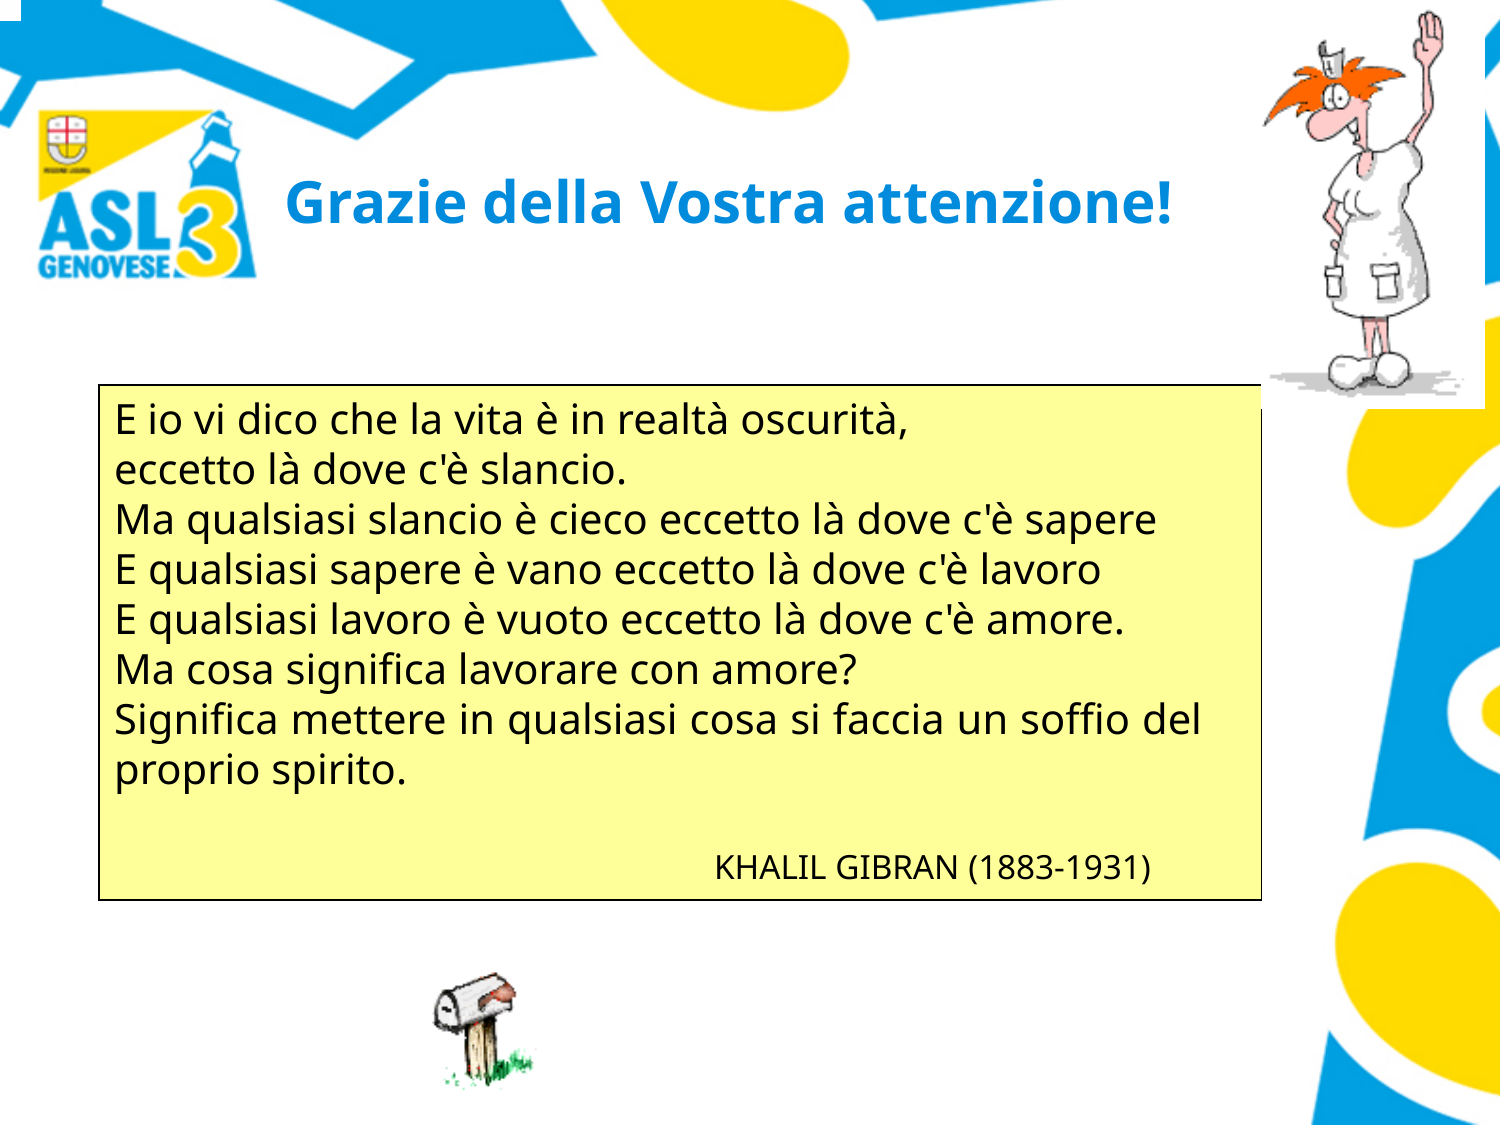

# Grazie della Vostra attenzione!
E io vi dico che la vita è in realtà oscurità,
eccetto là dove c'è slancio.
Ma qualsiasi slancio è cieco eccetto là dove c'è sapere
E qualsiasi sapere è vano eccetto là dove c'è lavoro
E qualsiasi lavoro è vuoto eccetto là dove c'è amore.
Ma cosa significa lavorare con amore?
Significa mettere in qualsiasi cosa si faccia un soffio del proprio spirito.
								KHALIL GIBRAN (1883-1931)